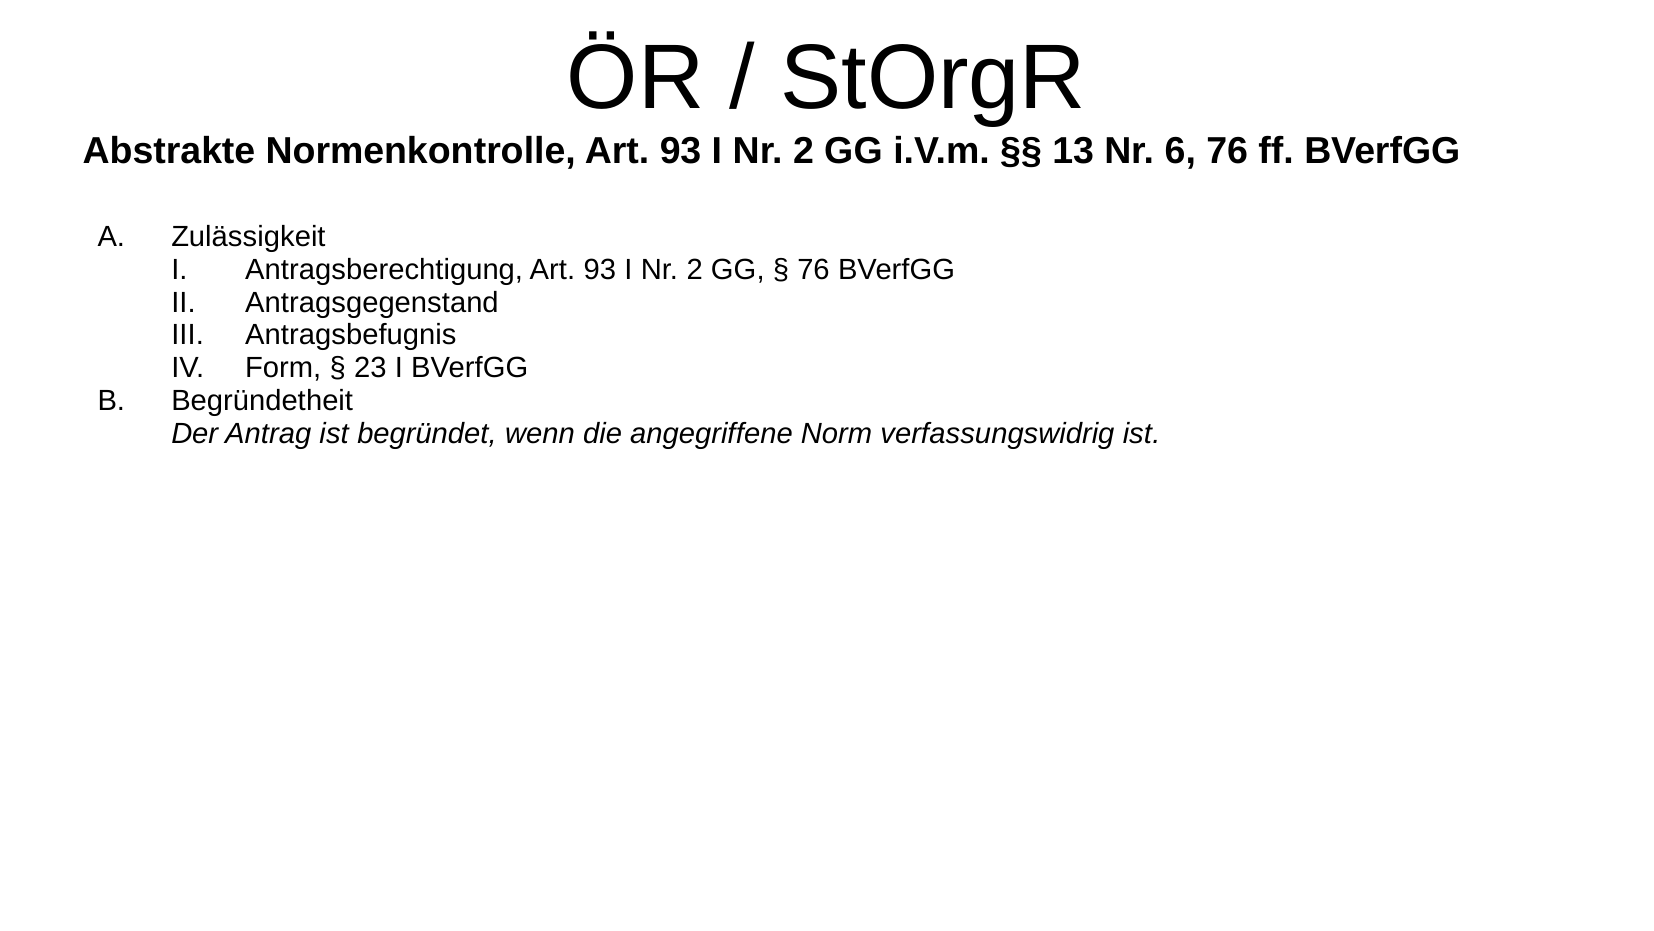

# ÖR / StOrgR
Abstrakte Normenkontrolle, Art. 93 I Nr. 2 GG i.V.m. §§ 13 Nr. 6, 76 ff. BVerfGG
A. 	Zulässigkeit
	I.	Antragsberechtigung, Art. 93 I Nr. 2 GG, § 76 BVerfGG
	II.	Antragsgegenstand
	III.	Antragsbefugnis
	IV. 	Form, § 23 I BVerfGG
B. 	Begründetheit
	Der Antrag ist begründet, wenn die angegriffene Norm verfassungswidrig ist.